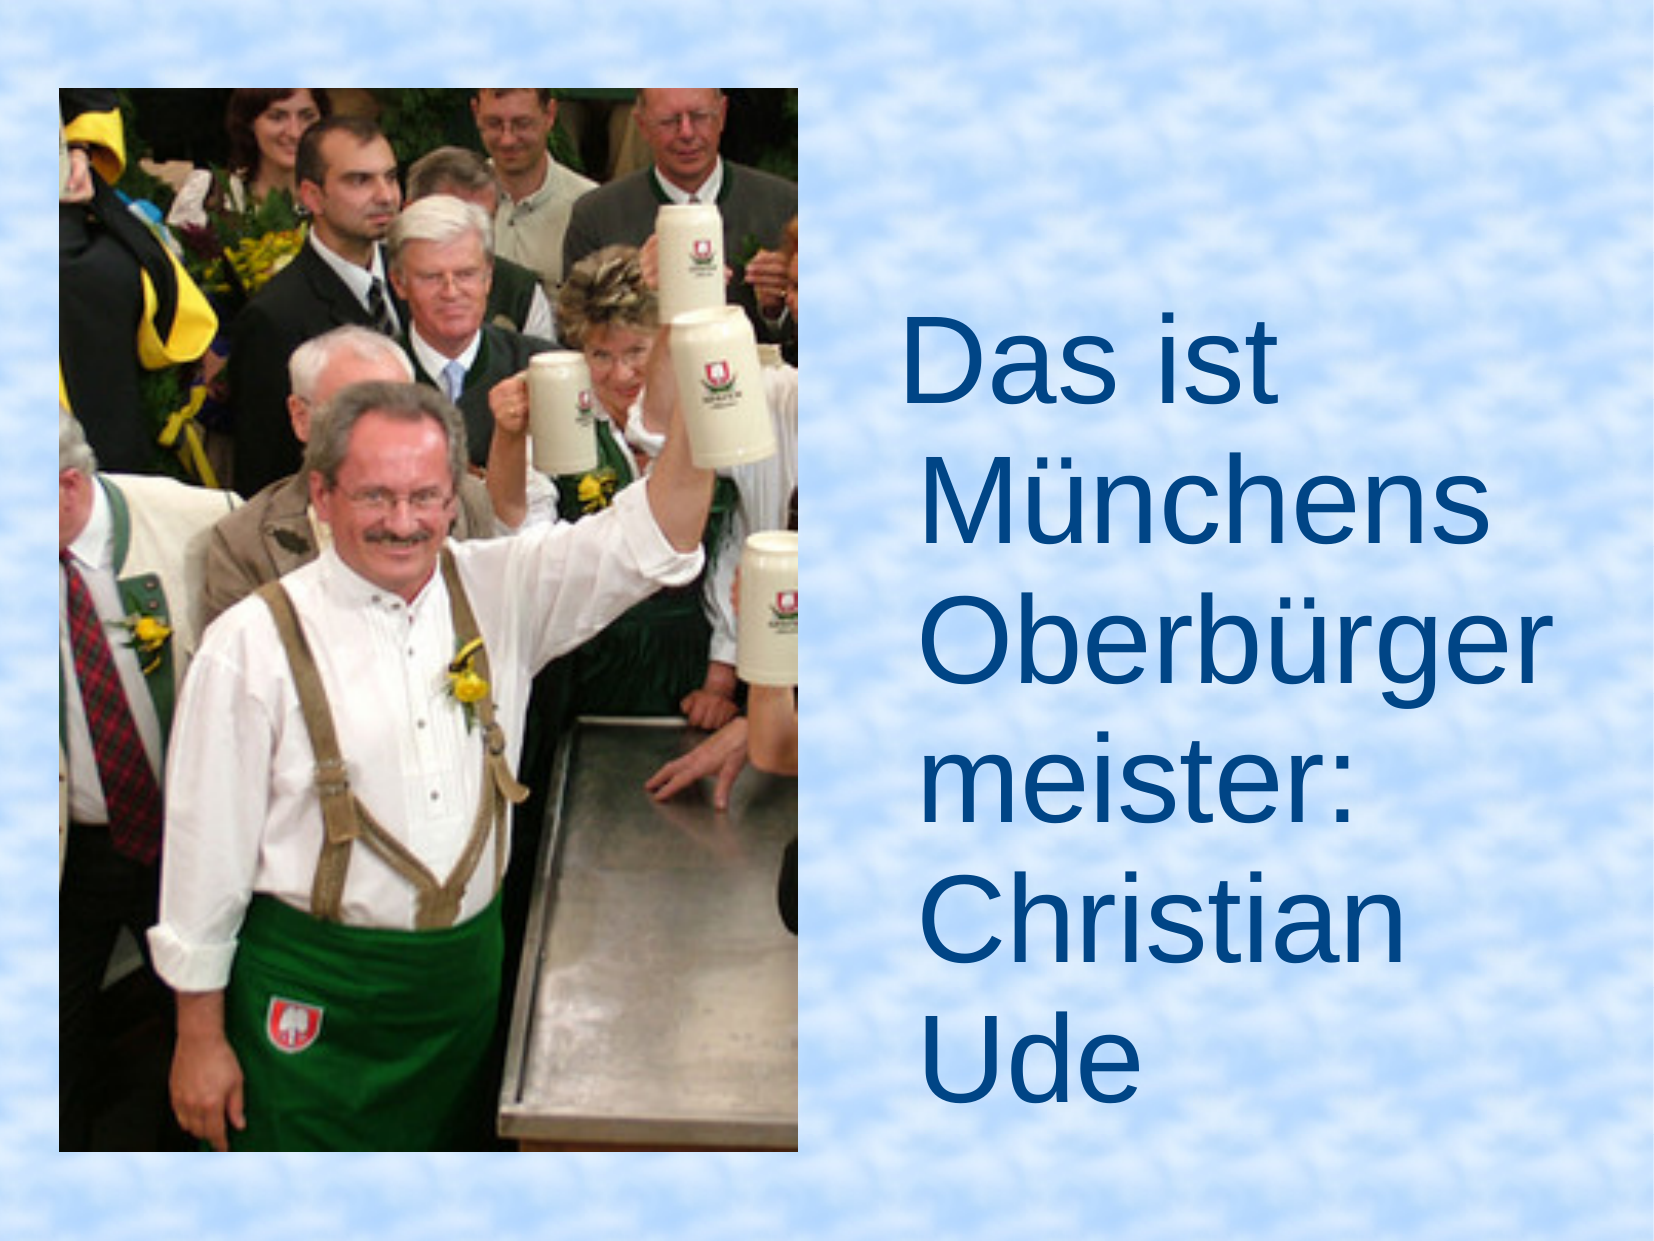

# Das ist Münchens Oberbürgermeister: Christian Ude